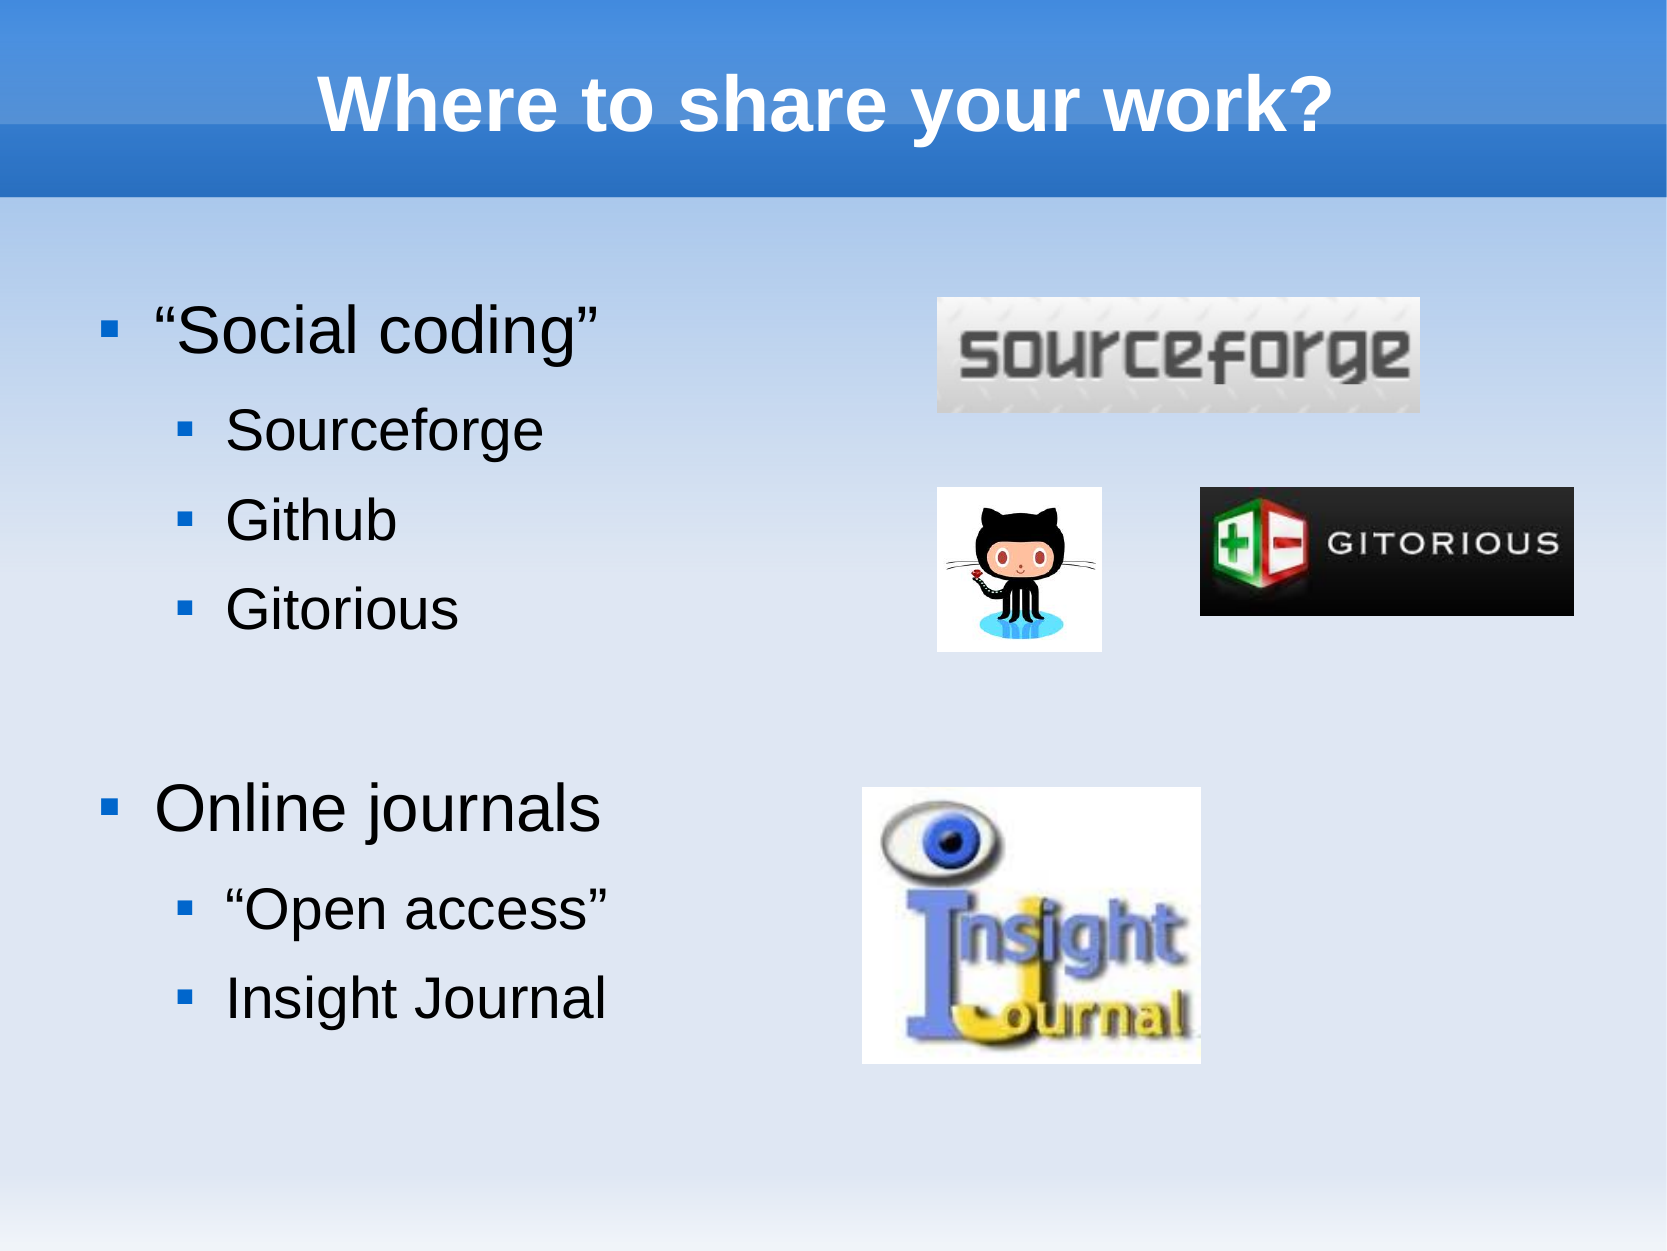

# Where to share your work?
“Social coding”
Sourceforge
Github
Gitorious
Online journals
“Open access”
Insight Journal